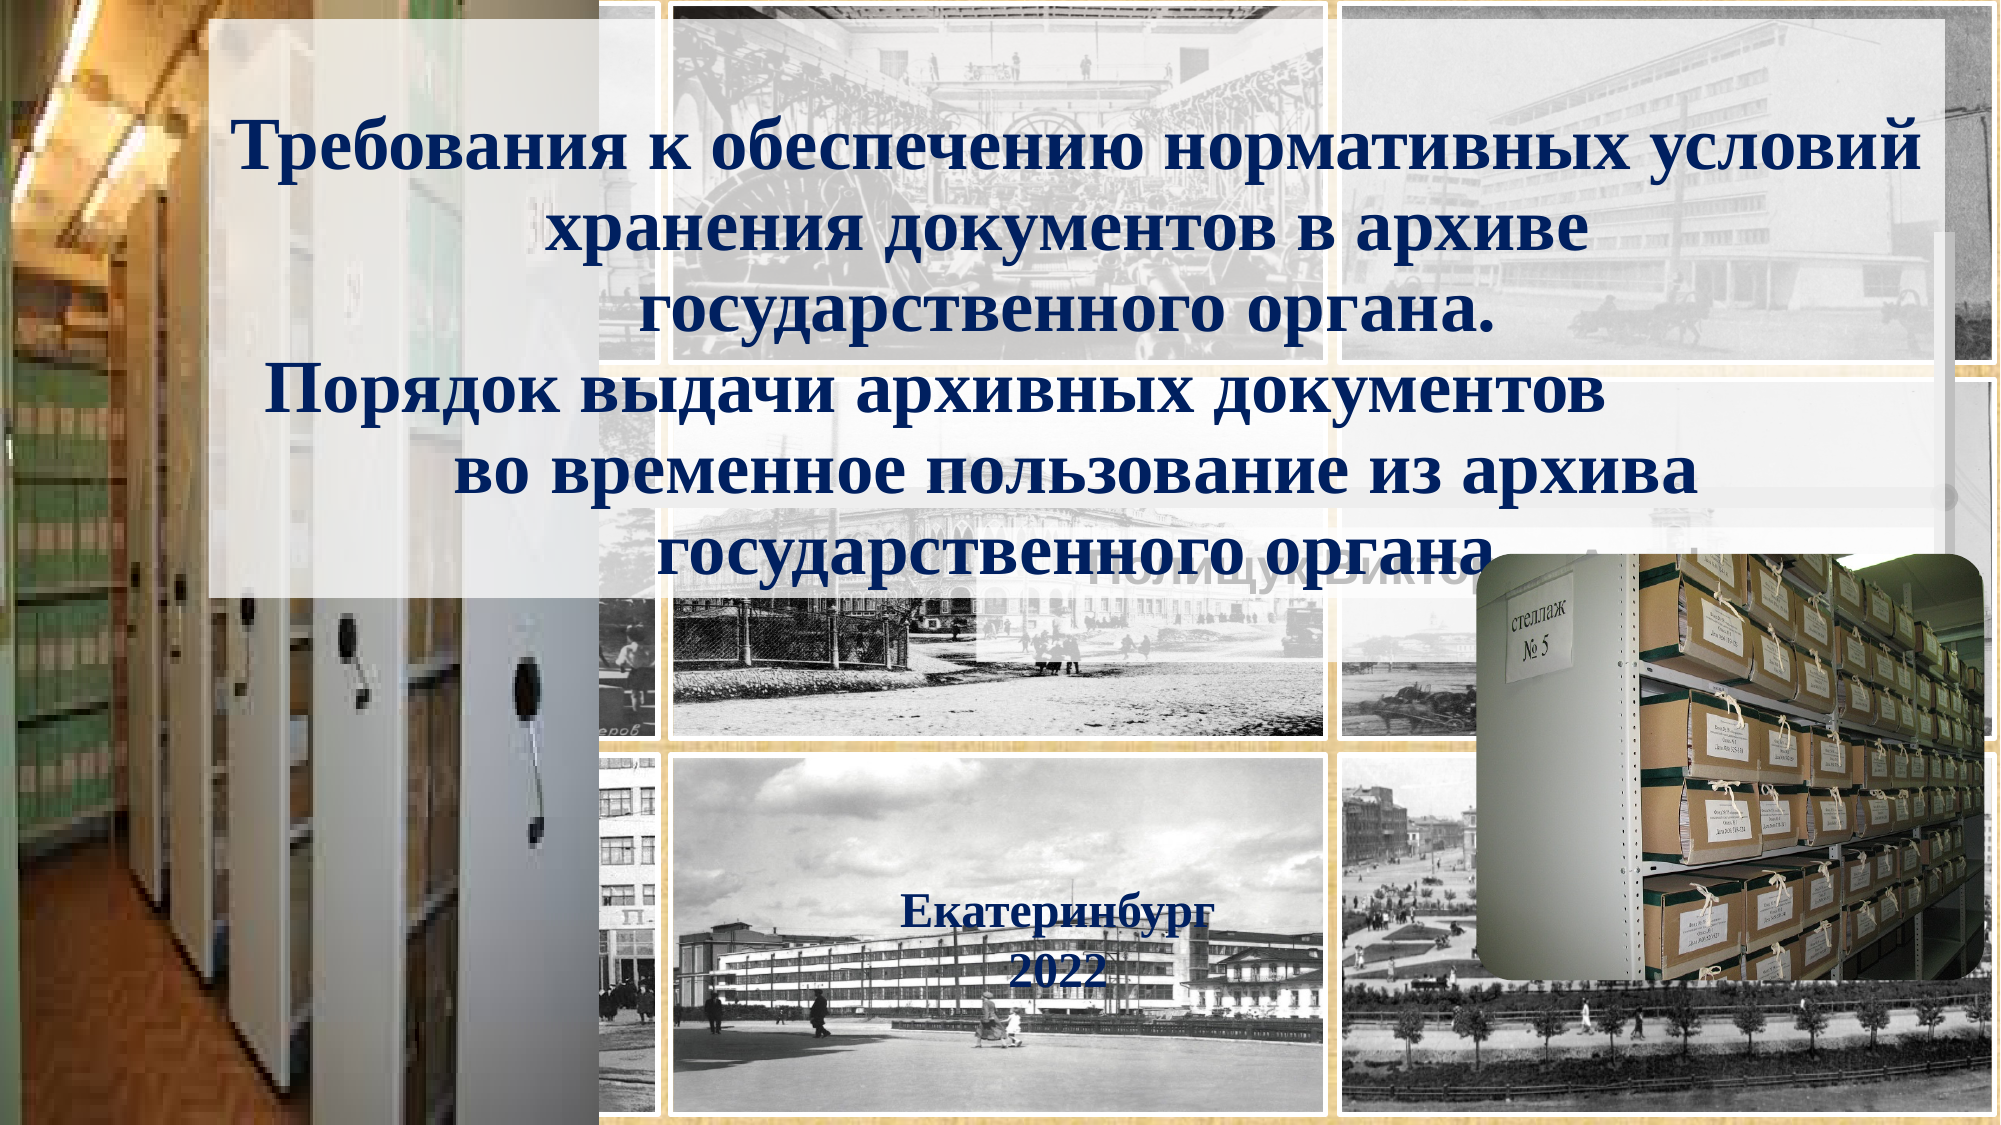

# Требования к обеспечению нормативных условий хранения документов в архиве государственного органа. Порядок выдачи архивных документов во временное пользование из архива государственного органа
Екатеринбург
2022